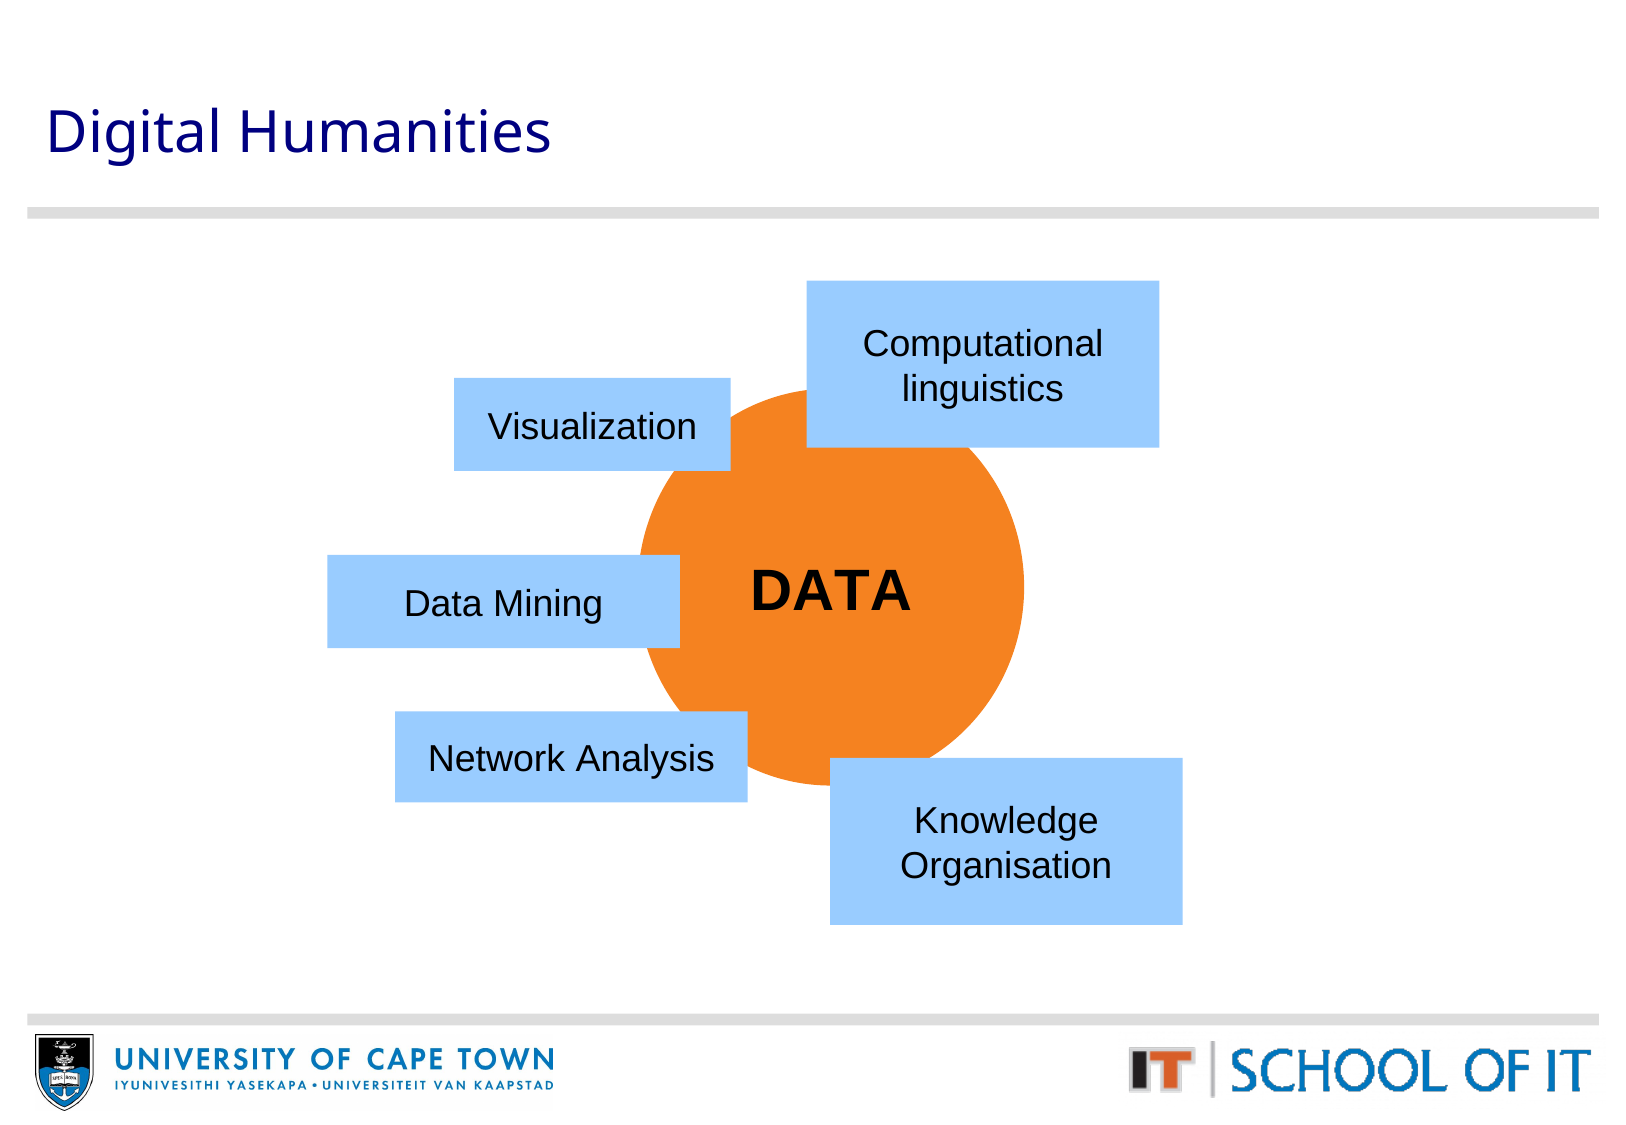

# Digital Humanities
Computational linguistics
Visualization
DATA
Data Mining
Network Analysis
Knowledge Organisation